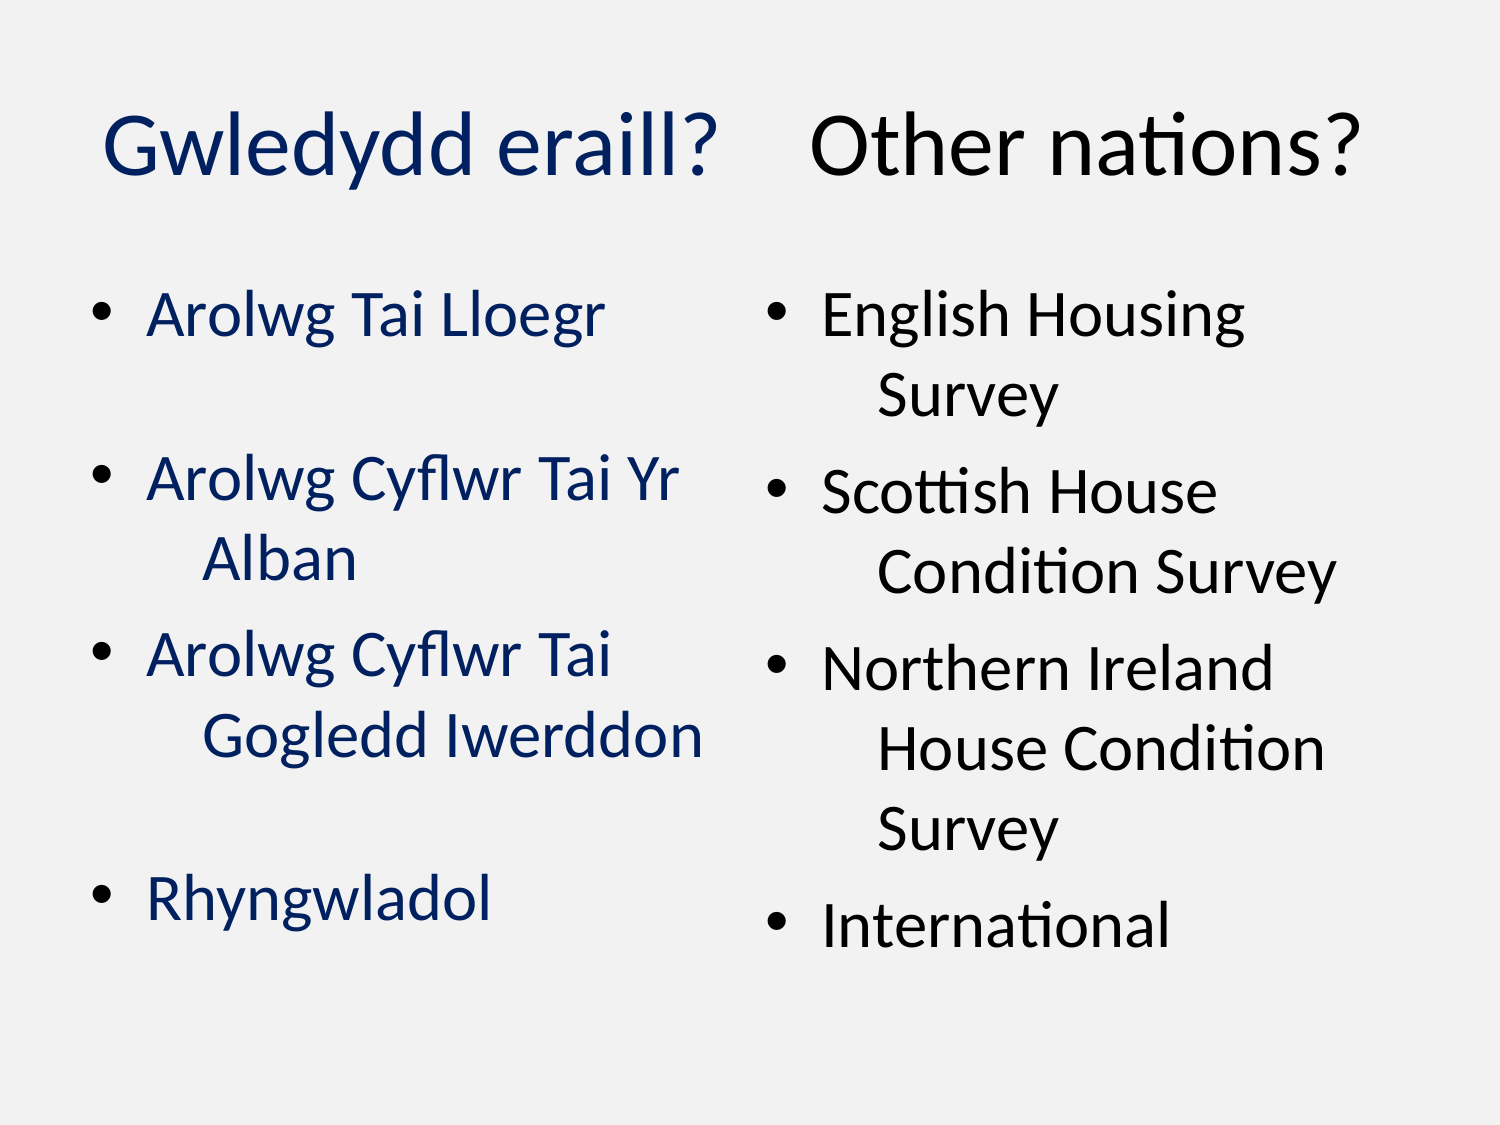

Gwledydd eraill?
Other nations?
Arolwg Tai Lloegr
Arolwg Cyflwr Tai Yr Alban
Arolwg Cyflwr Tai Gogledd Iwerddon
Rhyngwladol
# English Housing Survey
Scottish House Condition Survey
Northern Ireland House Condition Survey
International